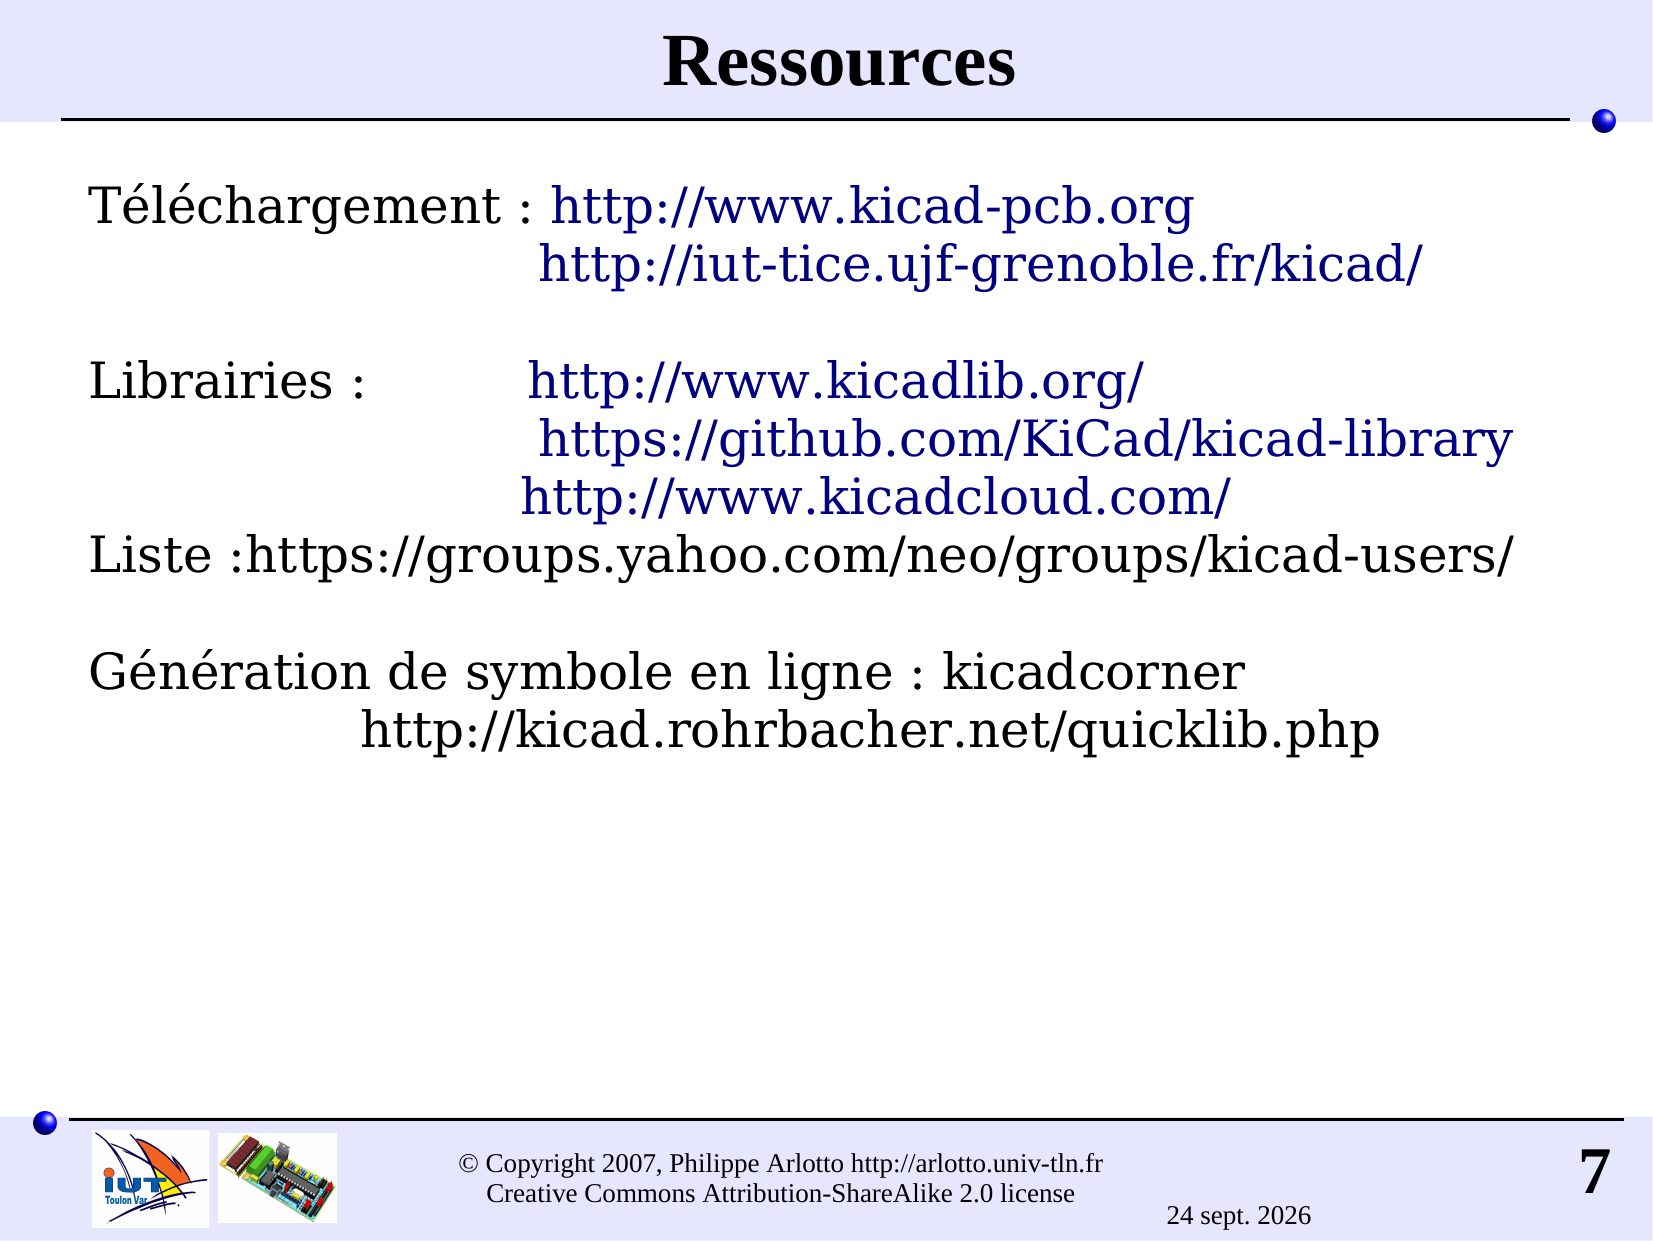

# Ressources
Téléchargement : http://www.kicad-pcb.org
						http://iut-tice.ujf-grenoble.fr/kicad/
Librairies : http://www.kicadlib.org/
						https://github.com/KiCad/kicad-library
 http://www.kicadcloud.com/
Liste :https://groups.yahoo.com/neo/groups/kicad-users/
Génération de symbole en ligne : kicadcorner
 http://kicad.rohrbacher.net/quicklib.php